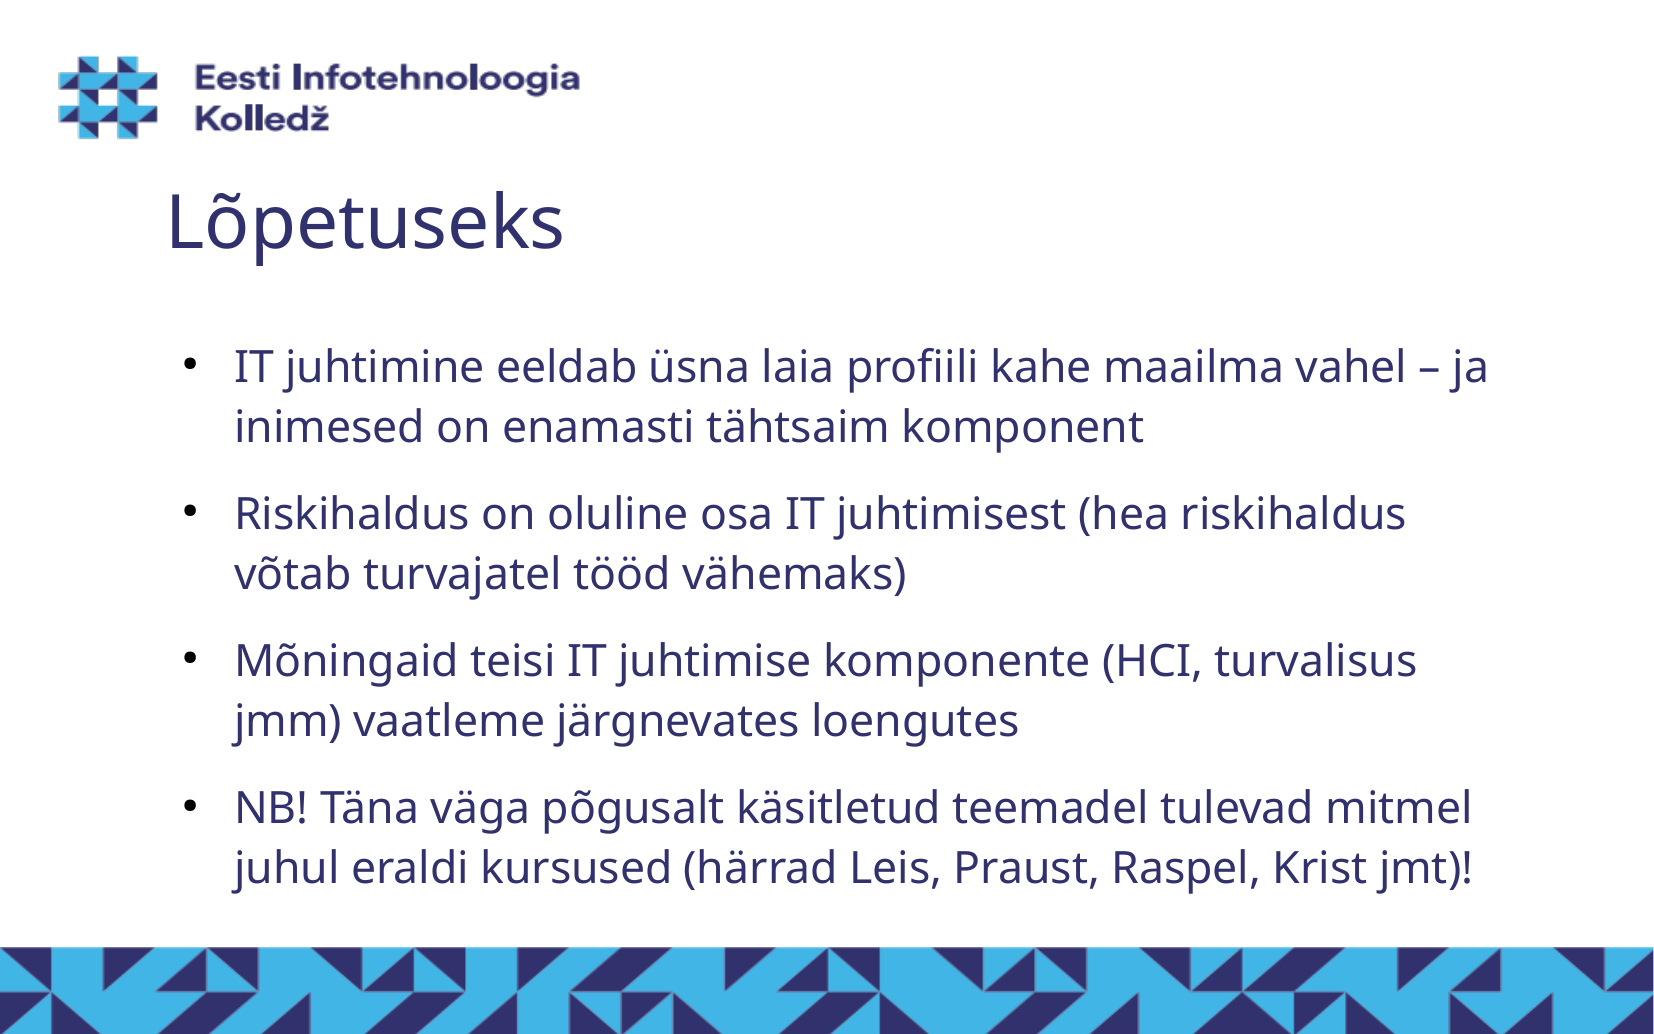

# Lõpetuseks
IT juhtimine eeldab üsna laia profiili kahe maailma vahel – ja inimesed on enamasti tähtsaim komponent
Riskihaldus on oluline osa IT juhtimisest (hea riskihaldus võtab turvajatel tööd vähemaks)
Mõningaid teisi IT juhtimise komponente (HCI, turvalisus jmm) vaatleme järgnevates loengutes
NB! Täna väga põgusalt käsitletud teemadel tulevad mitmel juhul eraldi kursused (härrad Leis, Praust, Raspel, Krist jmt)!